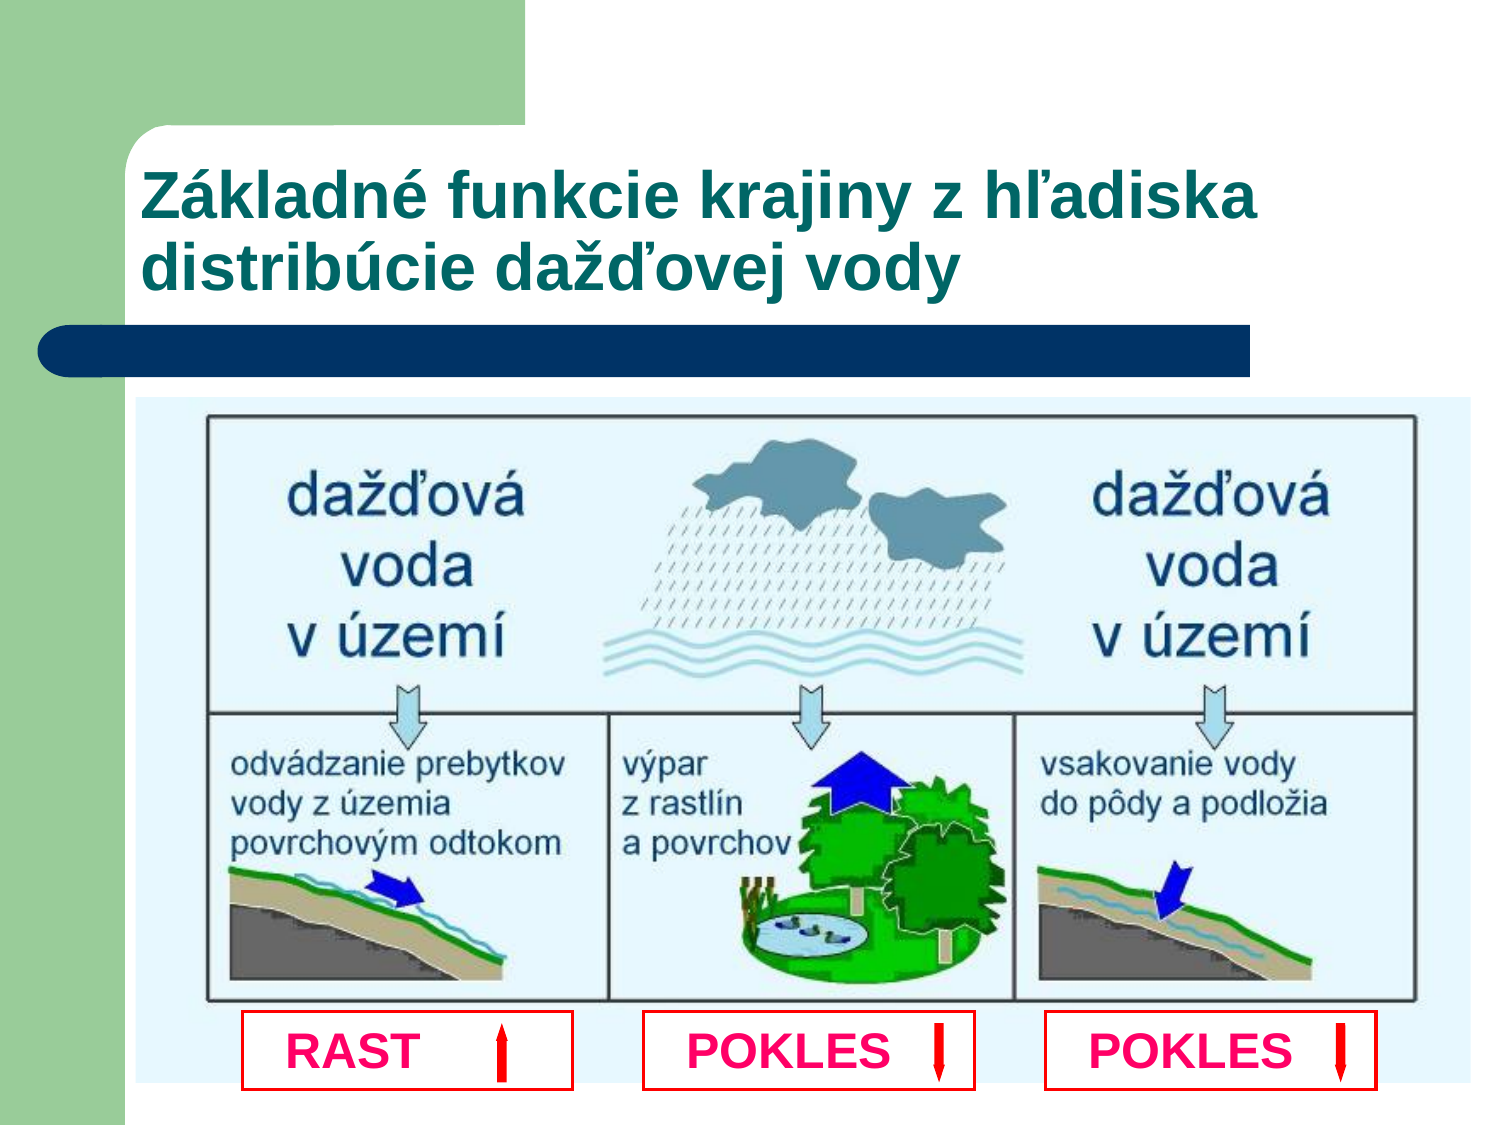

# Základné funkcie krajiny z hľadiska distribúcie dažďovej vody
 RAST
 POKLES
 POKLES